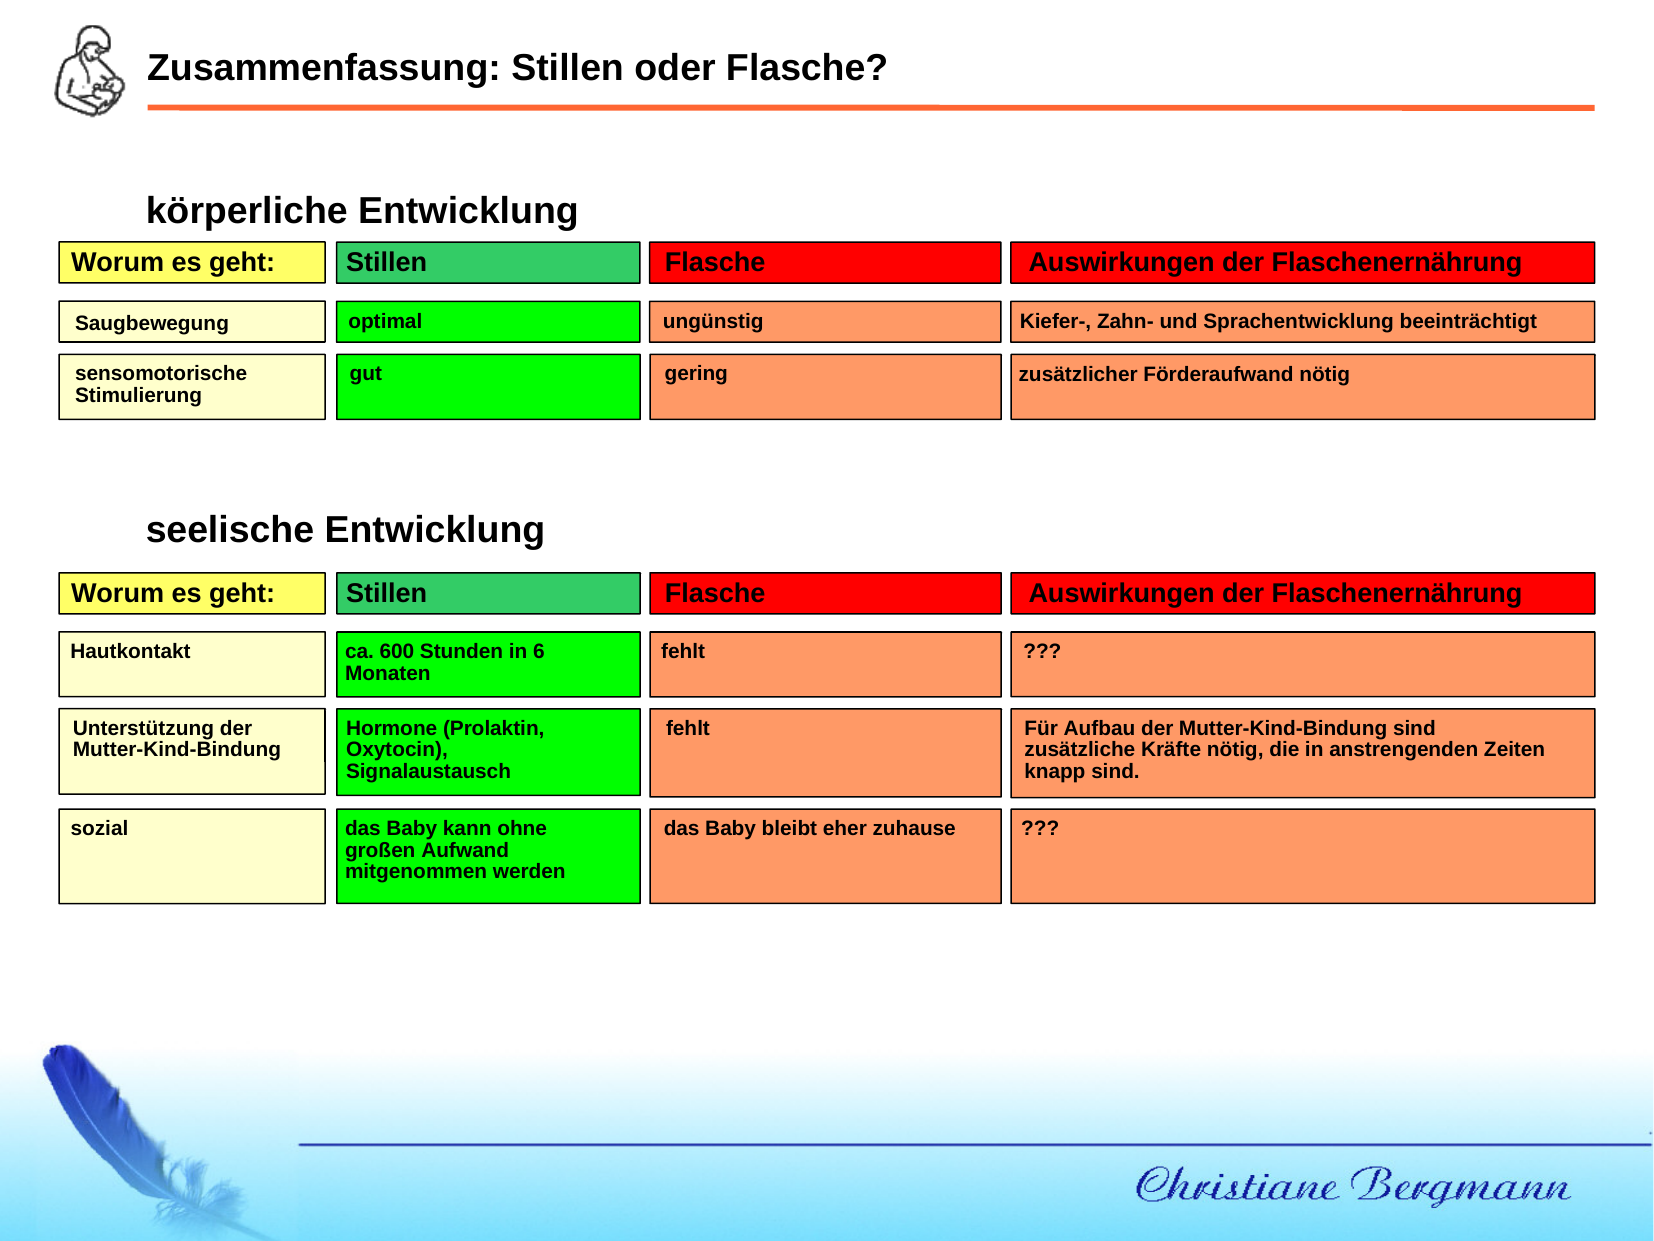

Zusammenfassung: Stillen oder Flasche?
körperliche Entwicklung
 Worum es geht: 	 Stillen 	 	 Flasche 		 Auswirkungen der Flaschenernährung
optimal
ungünstig
Kiefer-, Zahn- und Sprachentwicklung beeinträchtigt
Saugbewegung
sensomotorische Stimulierung
gut
gering
zusätzlicher Förderaufwand nötig
seelische Entwicklung
 Worum es geht: 	 Stillen 	 	 Flasche 		 Auswirkungen der Flaschenernährung
Hautkontakt
ca. 600 Stunden in 6 Monaten
fehlt
???
Unterstützung der Mutter-Kind-Bindung
Hormone (Prolaktin, Oxytocin), Signalaustausch
fehlt
Für Aufbau der Mutter-Kind-Bindung sind zusätzliche Kräfte nötig, die in anstrengenden Zeiten knapp sind.
???
sozial
das Baby kann ohne großen Aufwand mitgenommen werden
das Baby bleibt eher zuhause